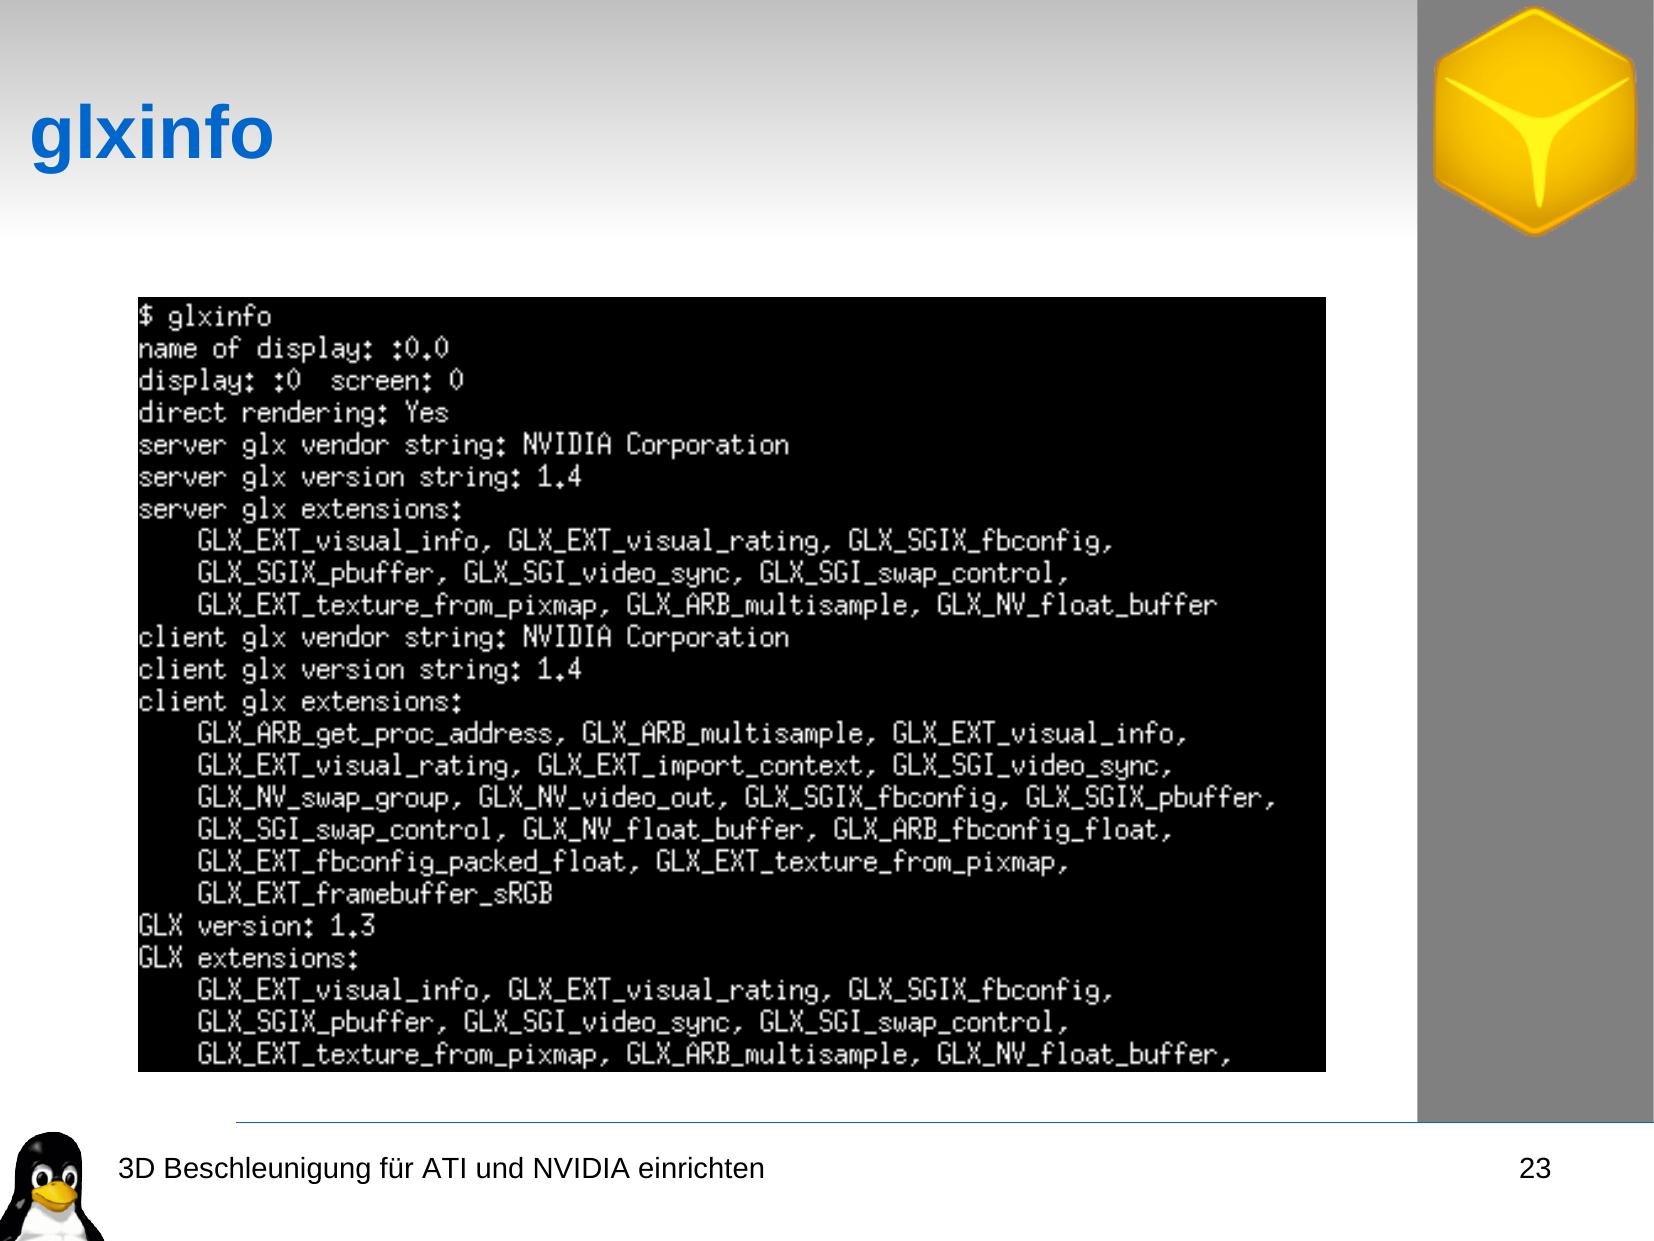

# glxinfo
3D Beschleunigung für ATI und NVIDIA einrichten
23